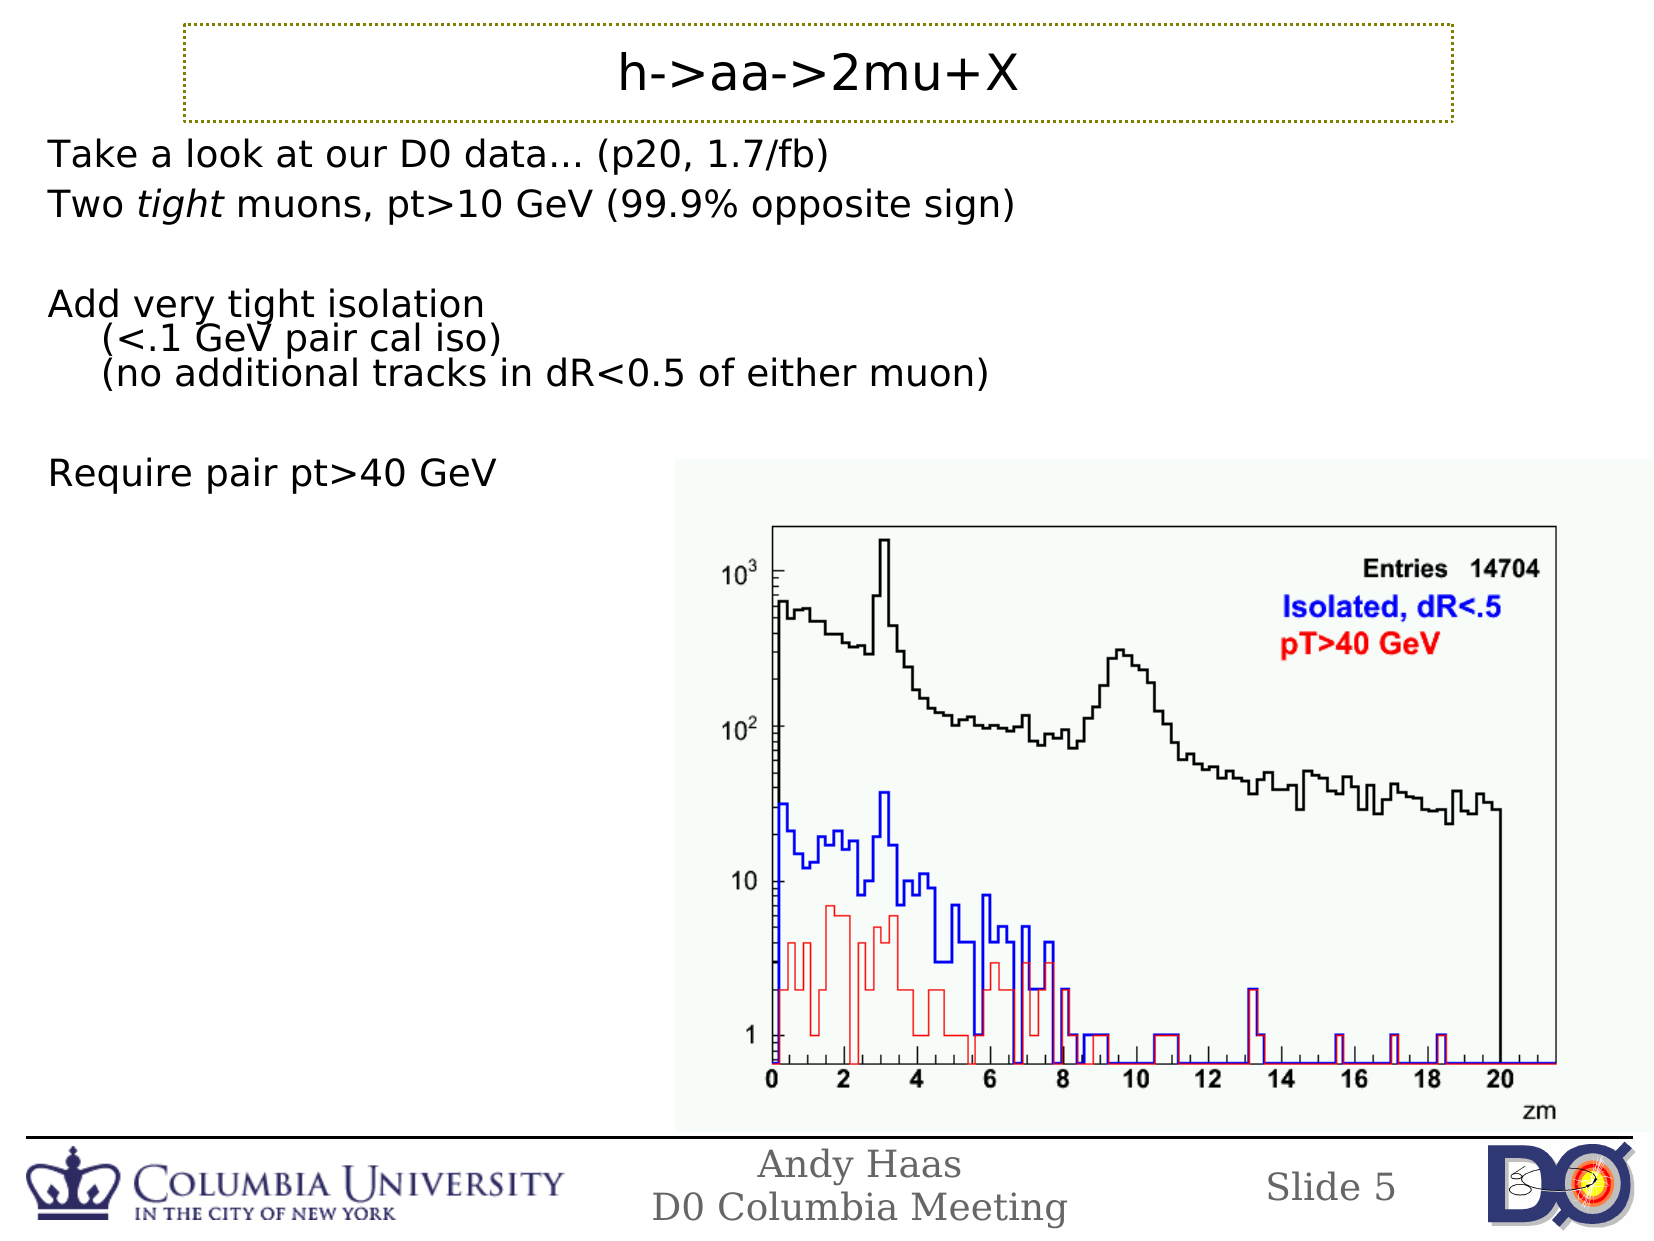

# h->aa->2mu+X
Take a look at our D0 data... (p20, 1.7/fb)
Two tight muons, pt>10 GeV (99.9% opposite sign)
Add very tight isolation
(<.1 GeV pair cal iso)
(no additional tracks in dR<0.5 of either muon)
Require pair pt>40 GeV